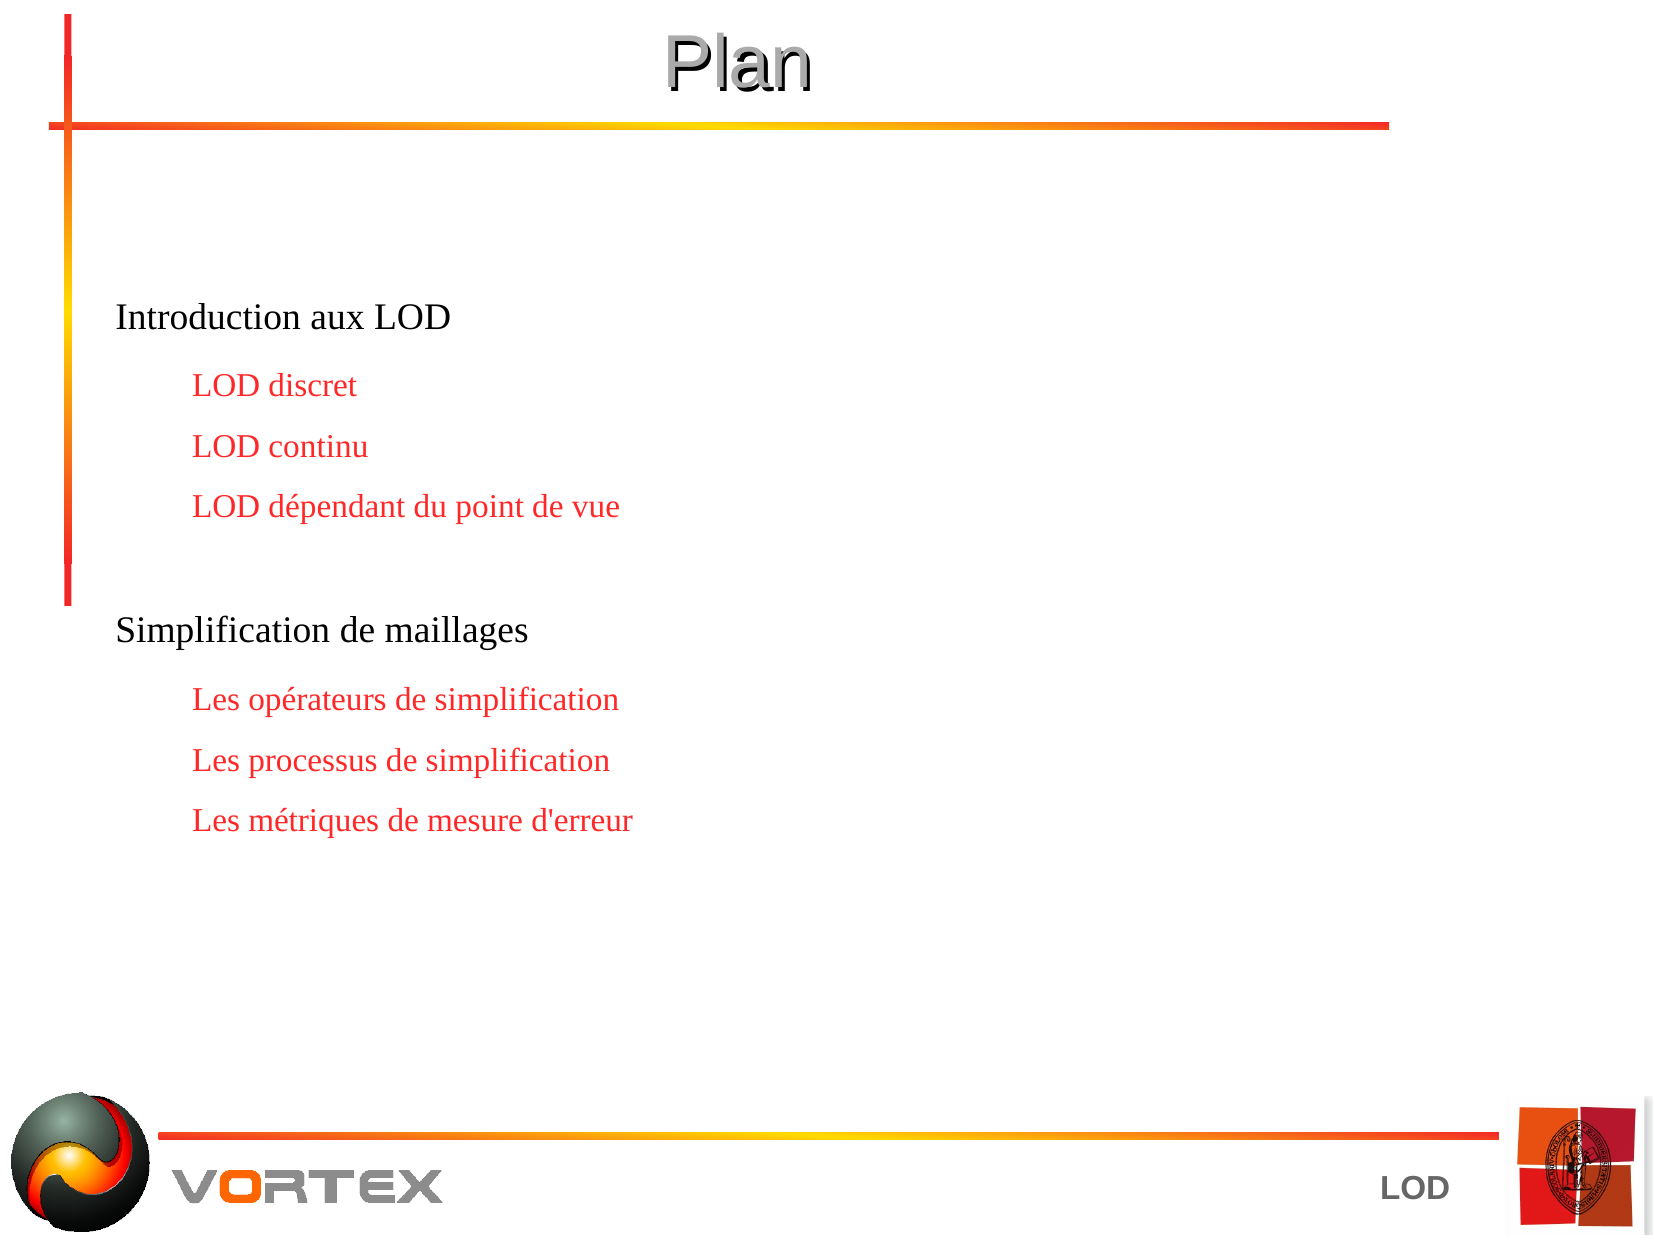

# Plan
Introduction aux LOD
LOD discret
LOD continu
LOD dépendant du point de vue
Simplification de maillages
Les opérateurs de simplification
Les processus de simplification
Les métriques de mesure d'erreur